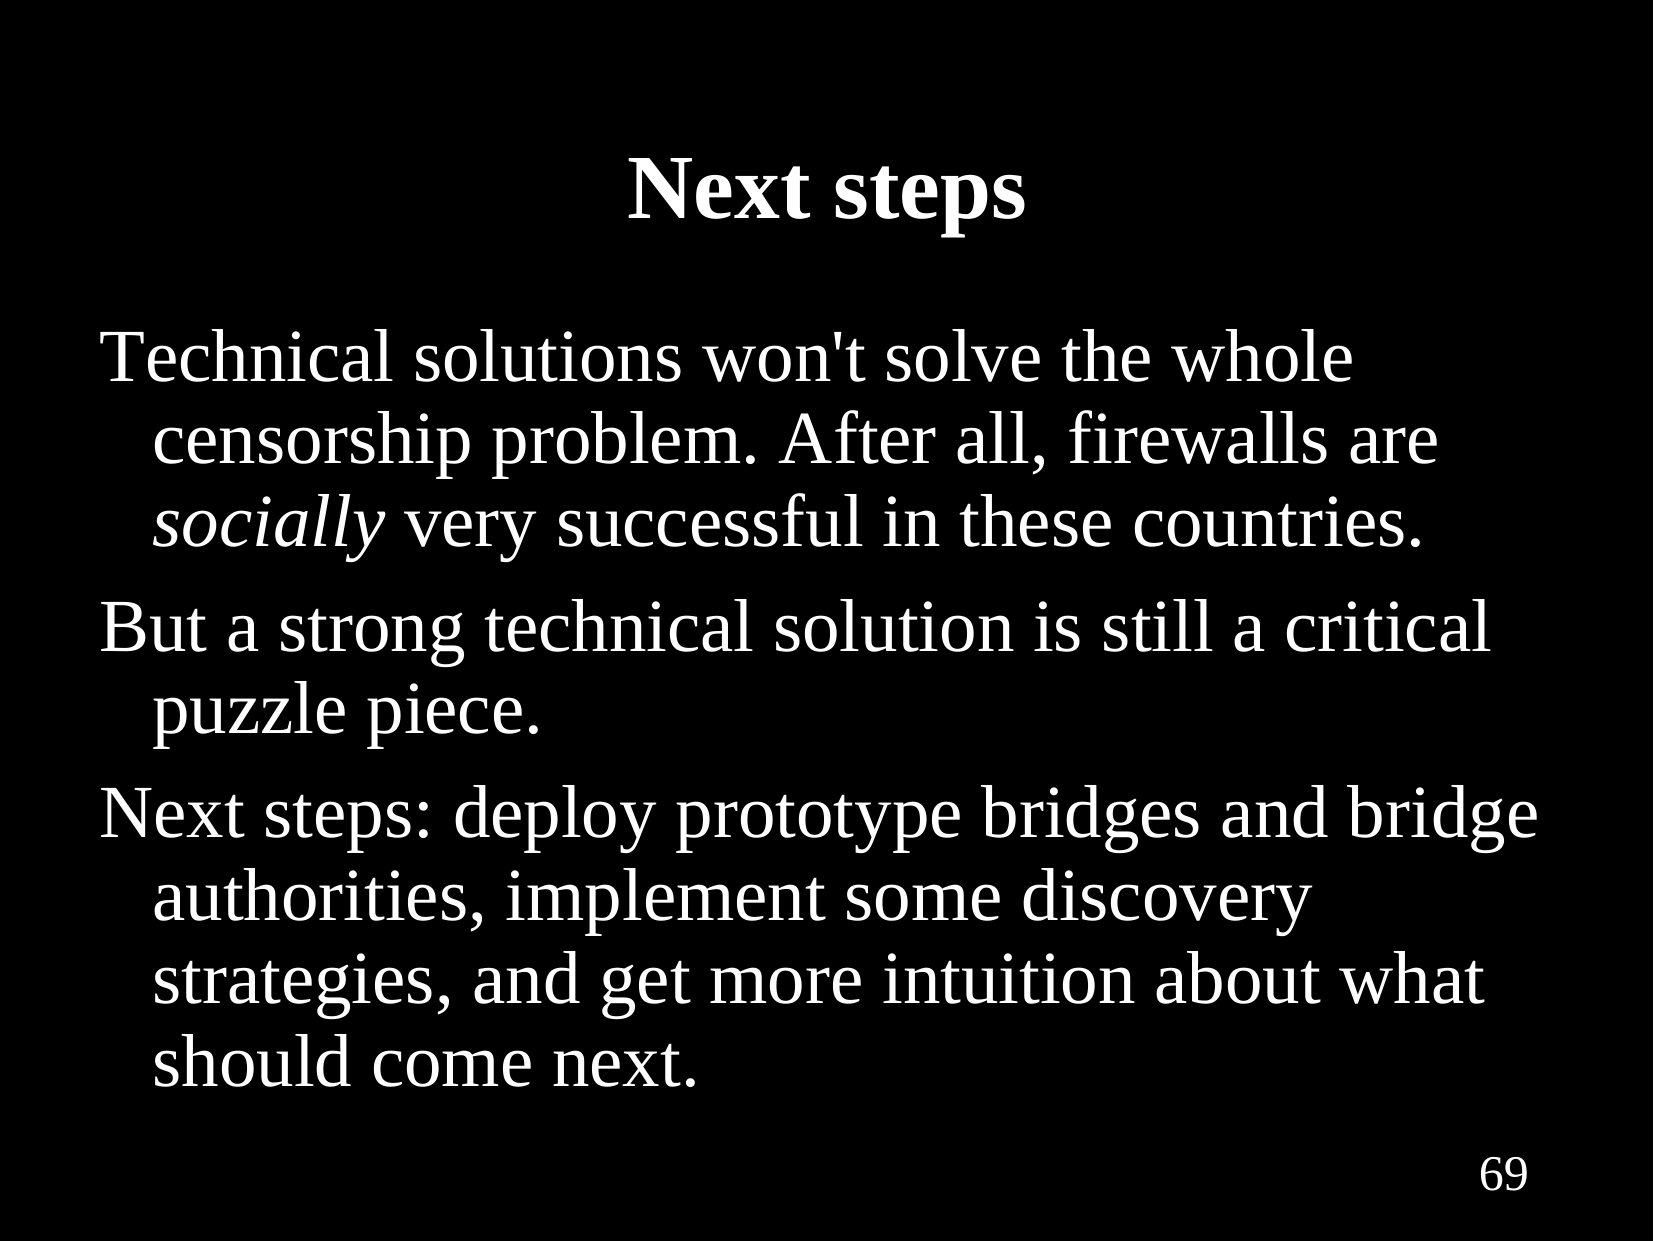

# Next steps
Technical solutions won't solve the whole censorship problem. After all, firewalls are socially very successful in these countries.
But a strong technical solution is still a critical puzzle piece.
Next steps: deploy prototype bridges and bridge authorities, implement some discovery strategies, and get more intuition about what should come next.